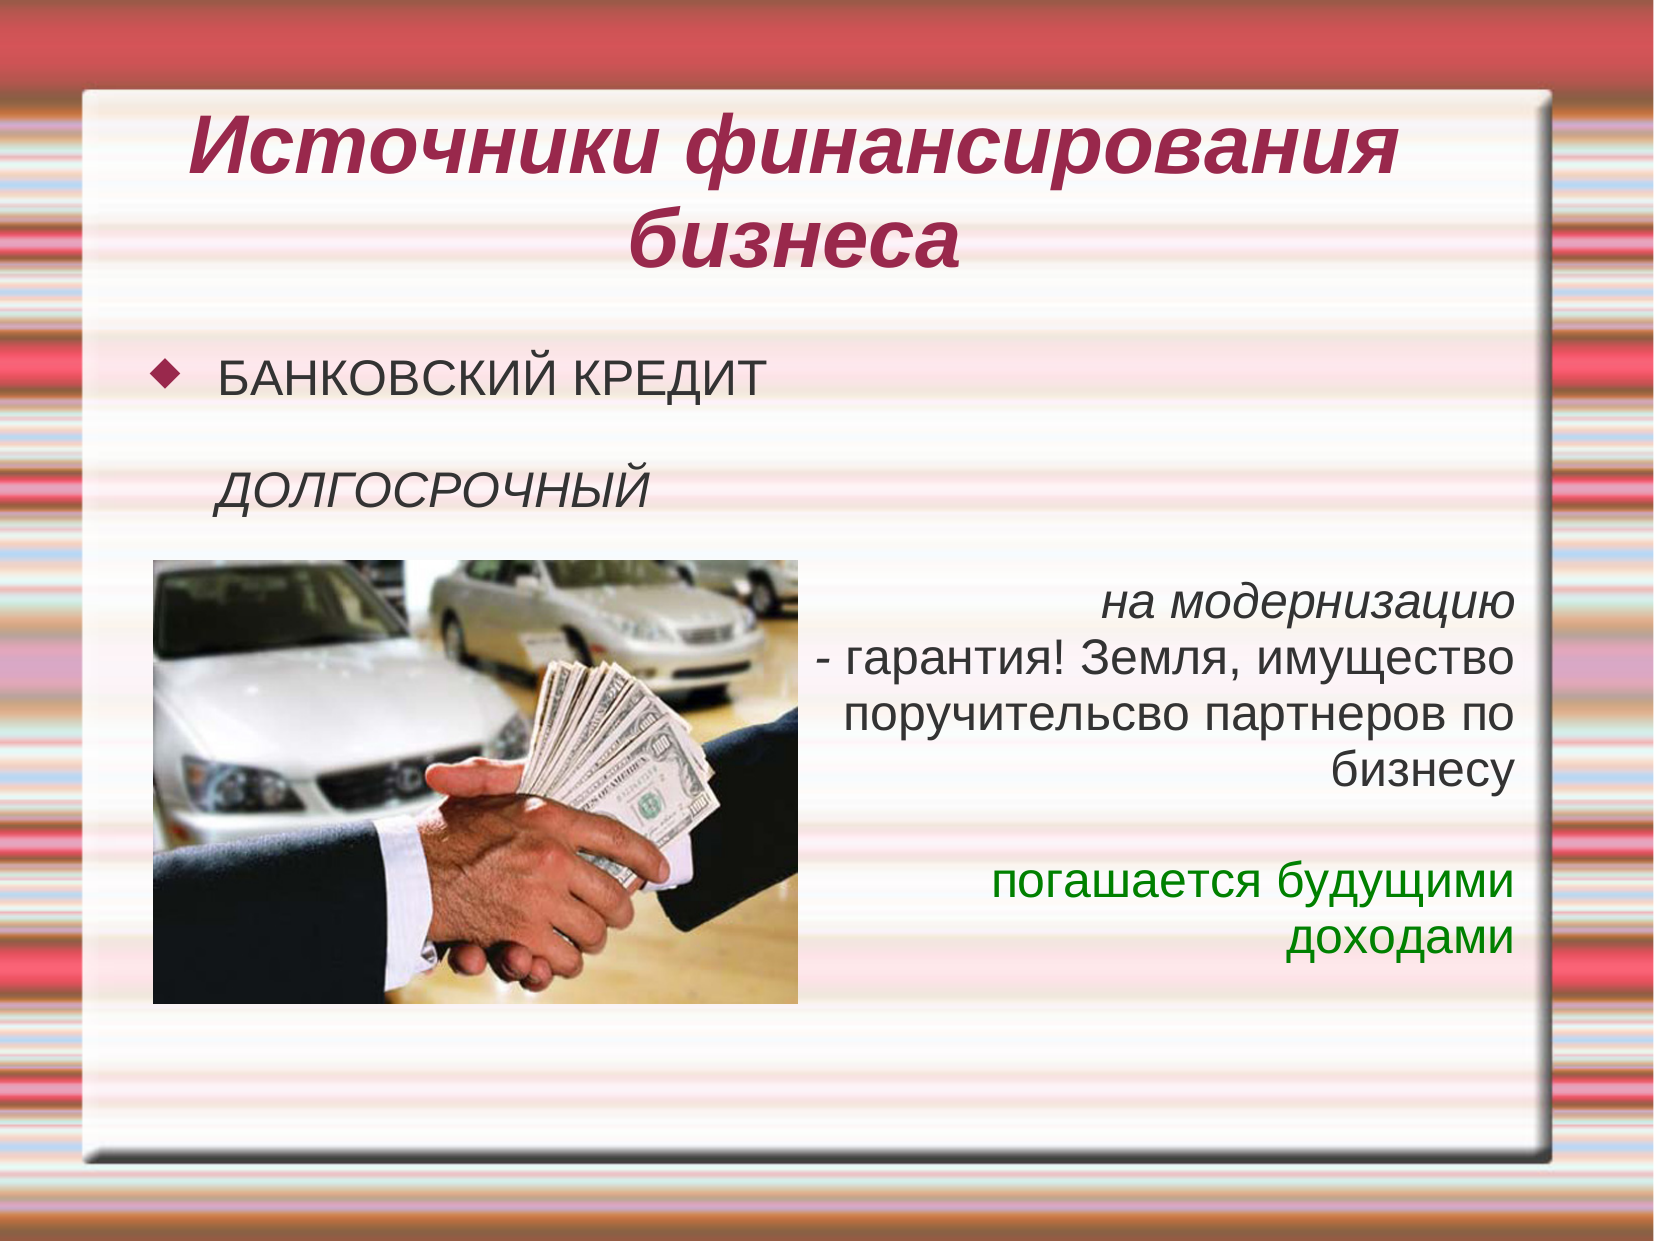

Источники финансирования бизнеса
# БАНКОВСКИЙ КРЕДИТ
ДОЛГОСРОЧНЫЙ
на модернизацию
- гарантия! Земля, имущество
поручительсво партнеров по
бизнесу
погашается будущими
 доходами